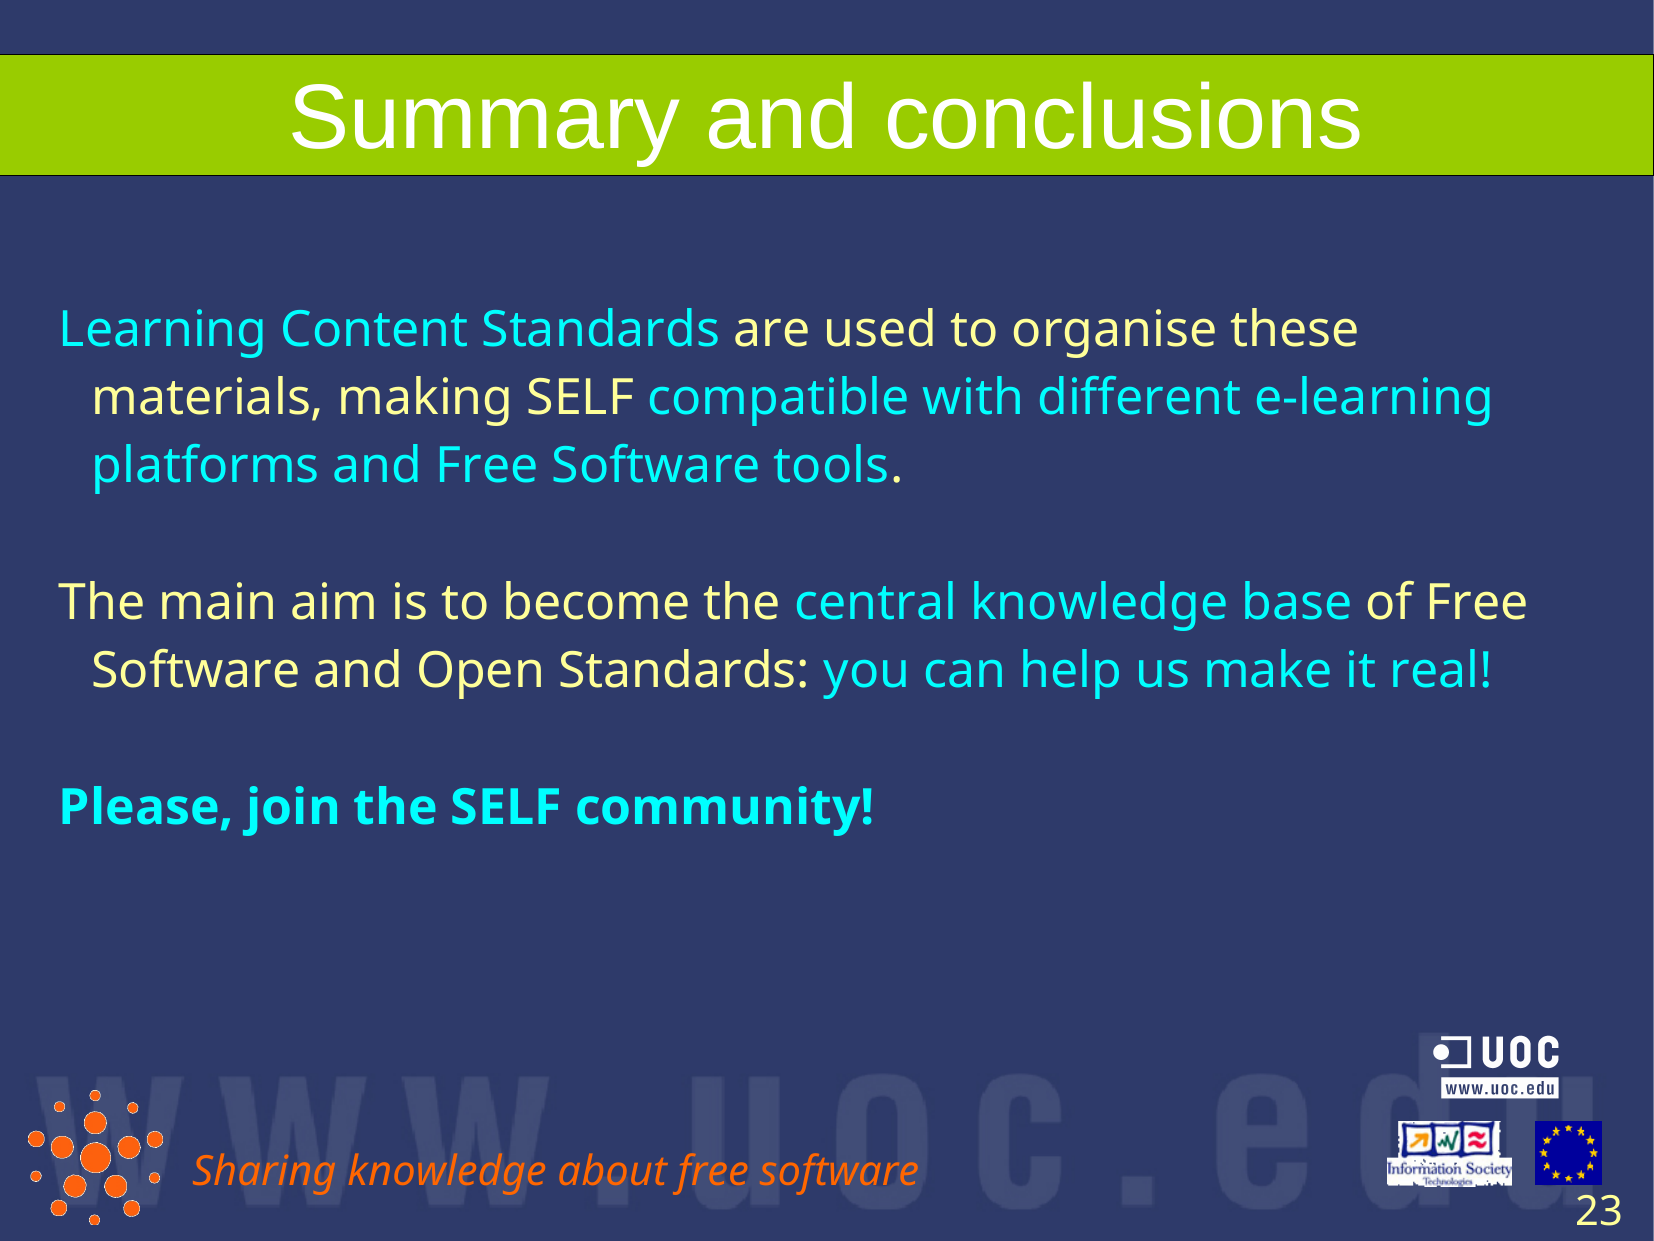

# Summary and conclusions
Learning Content Standards are used to organise these materials, making SELF compatible with different e-learning platforms and Free Software tools.
The main aim is to become the central knowledge base of Free Software and Open Standards: you can help us make it real!
Please, join the SELF community!